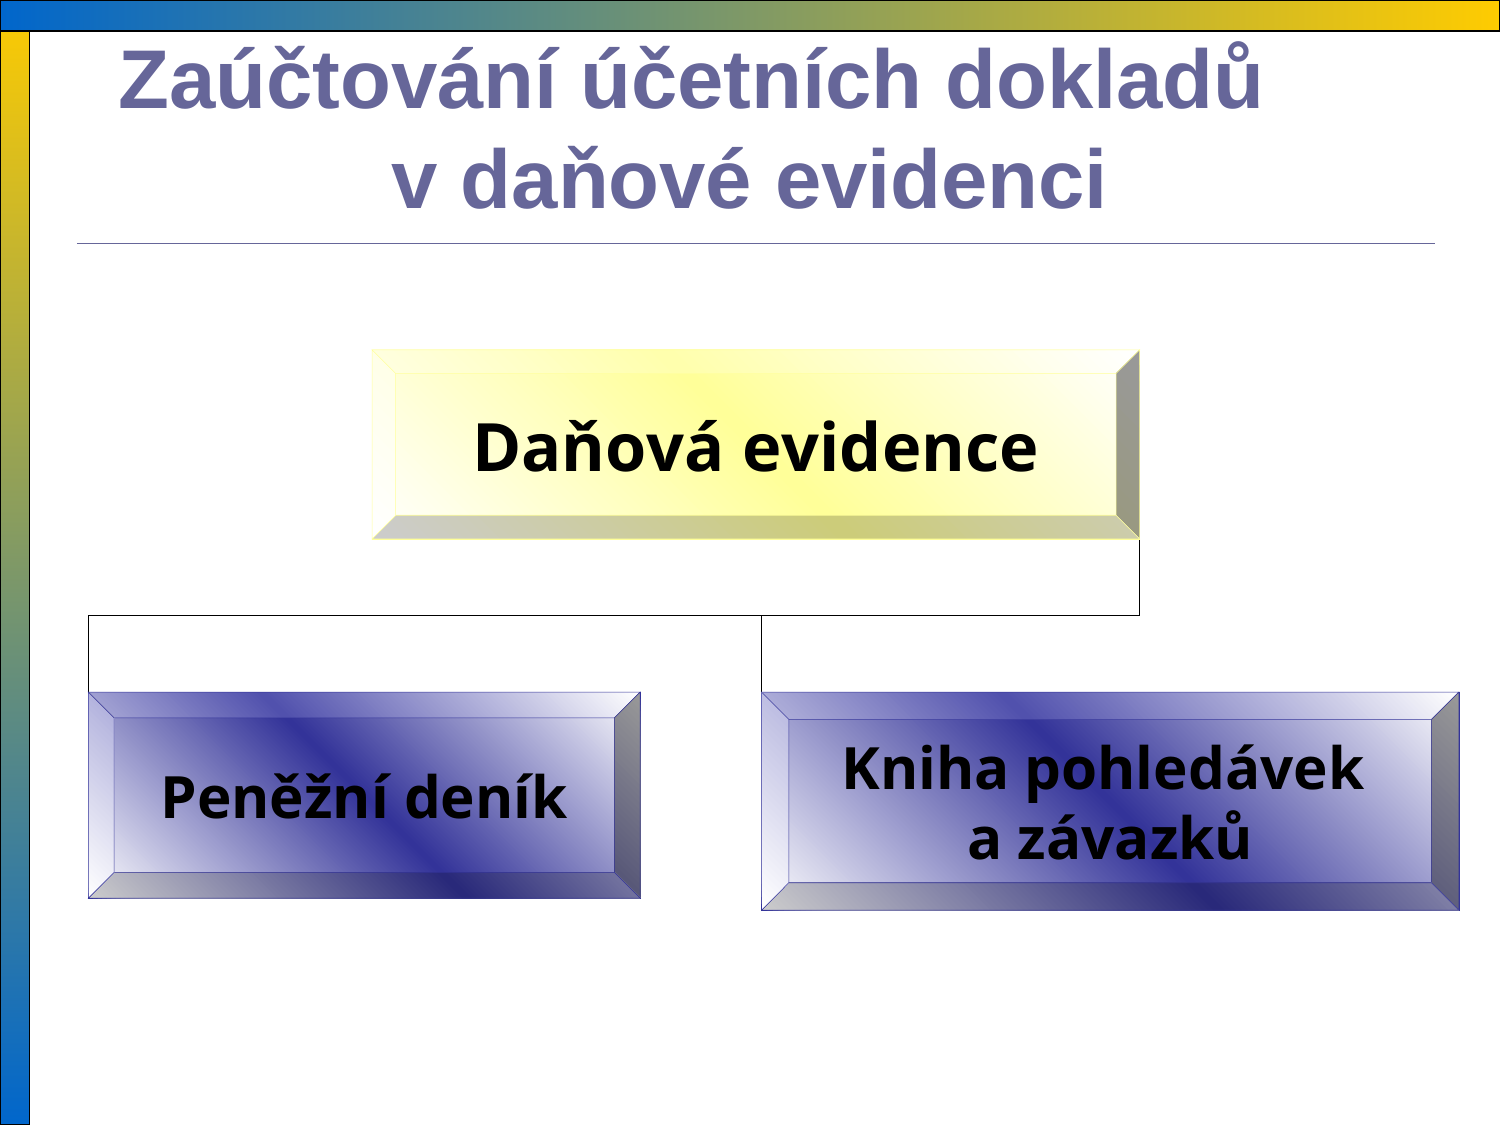

# Zaúčtování účetních dokladů v daňové evidenci
Daňová evidence
Peněžní deník
Kniha pohledávek
a závazků